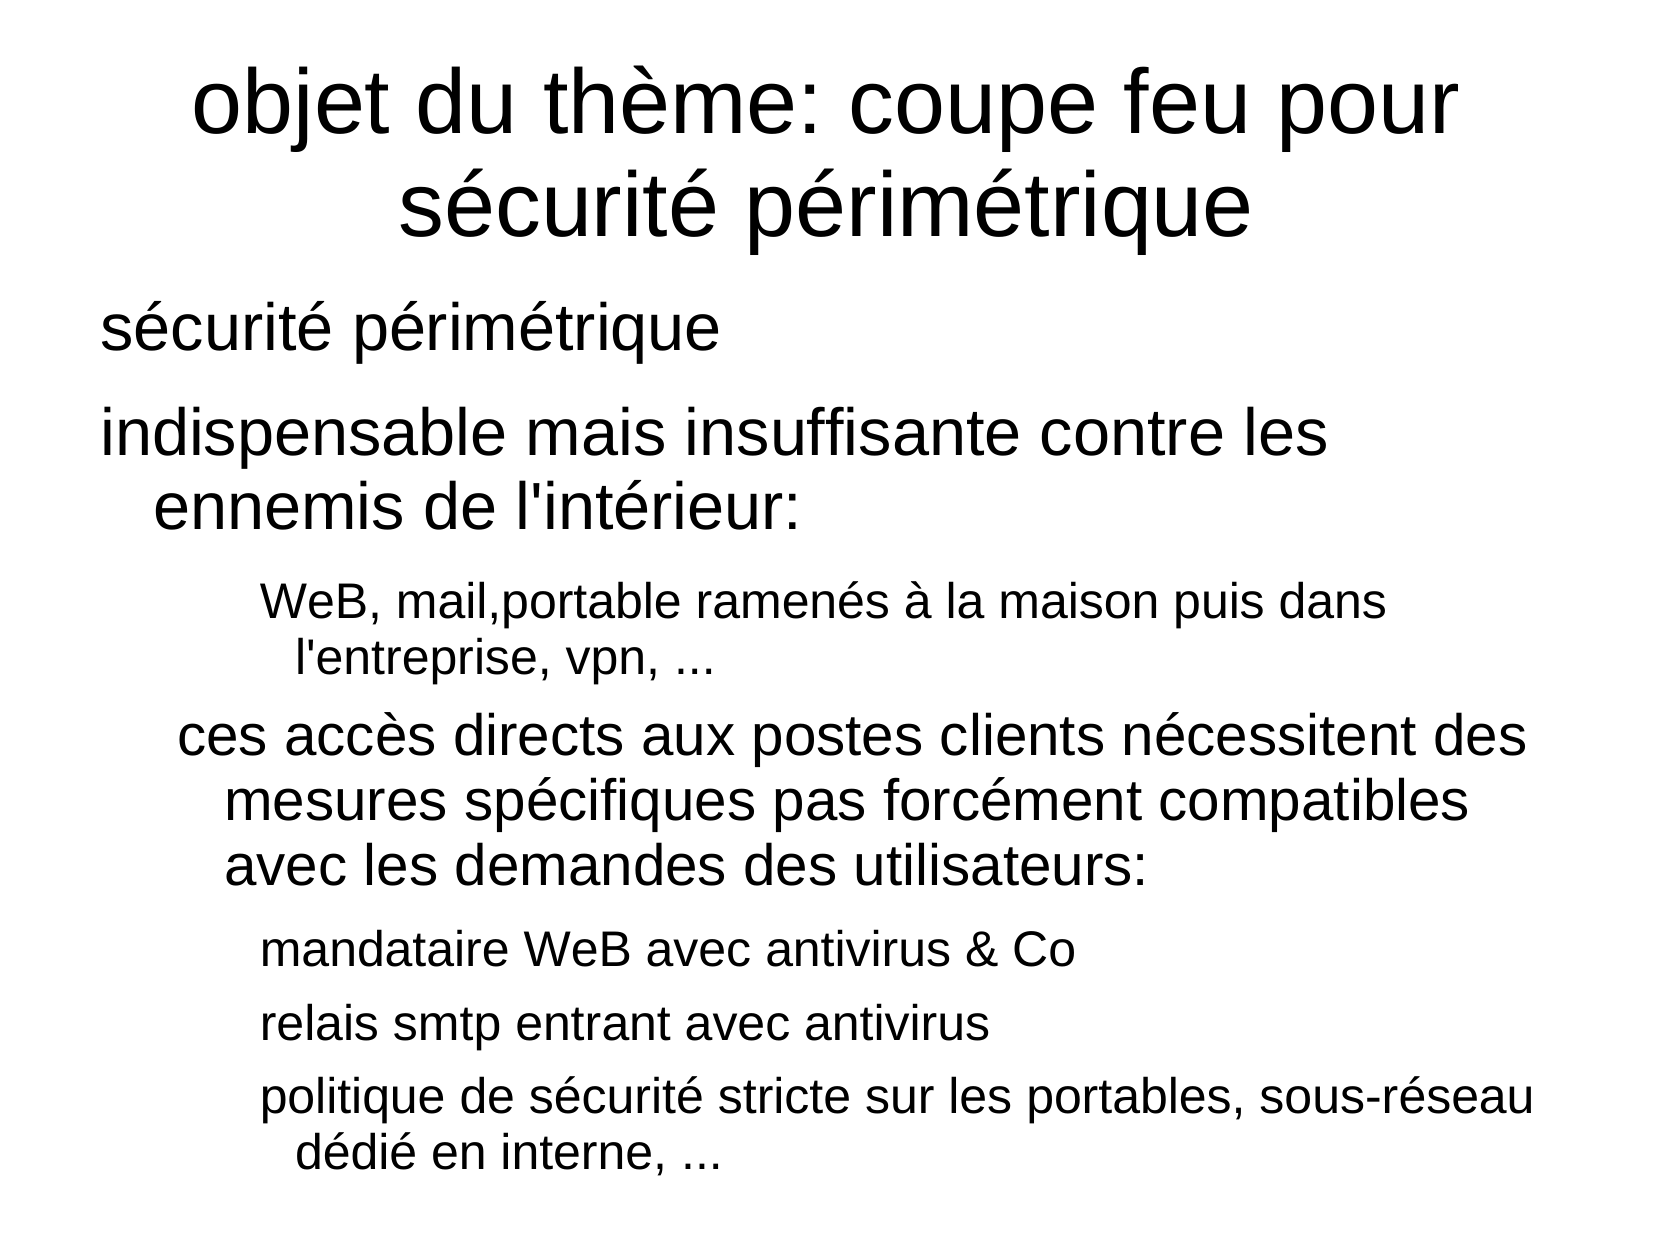

# objet du thème: coupe feu pour sécurité périmétrique
sécurité périmétrique
indispensable mais insuffisante contre les ennemis de l'intérieur:
WeB, mail,portable ramenés à la maison puis dans l'entreprise, vpn, ...
ces accès directs aux postes clients nécessitent des mesures spécifiques pas forcément compatibles avec les demandes des utilisateurs:
mandataire WeB avec antivirus & Co
relais smtp entrant avec antivirus
politique de sécurité stricte sur les portables, sous-réseau dédié en interne, ...